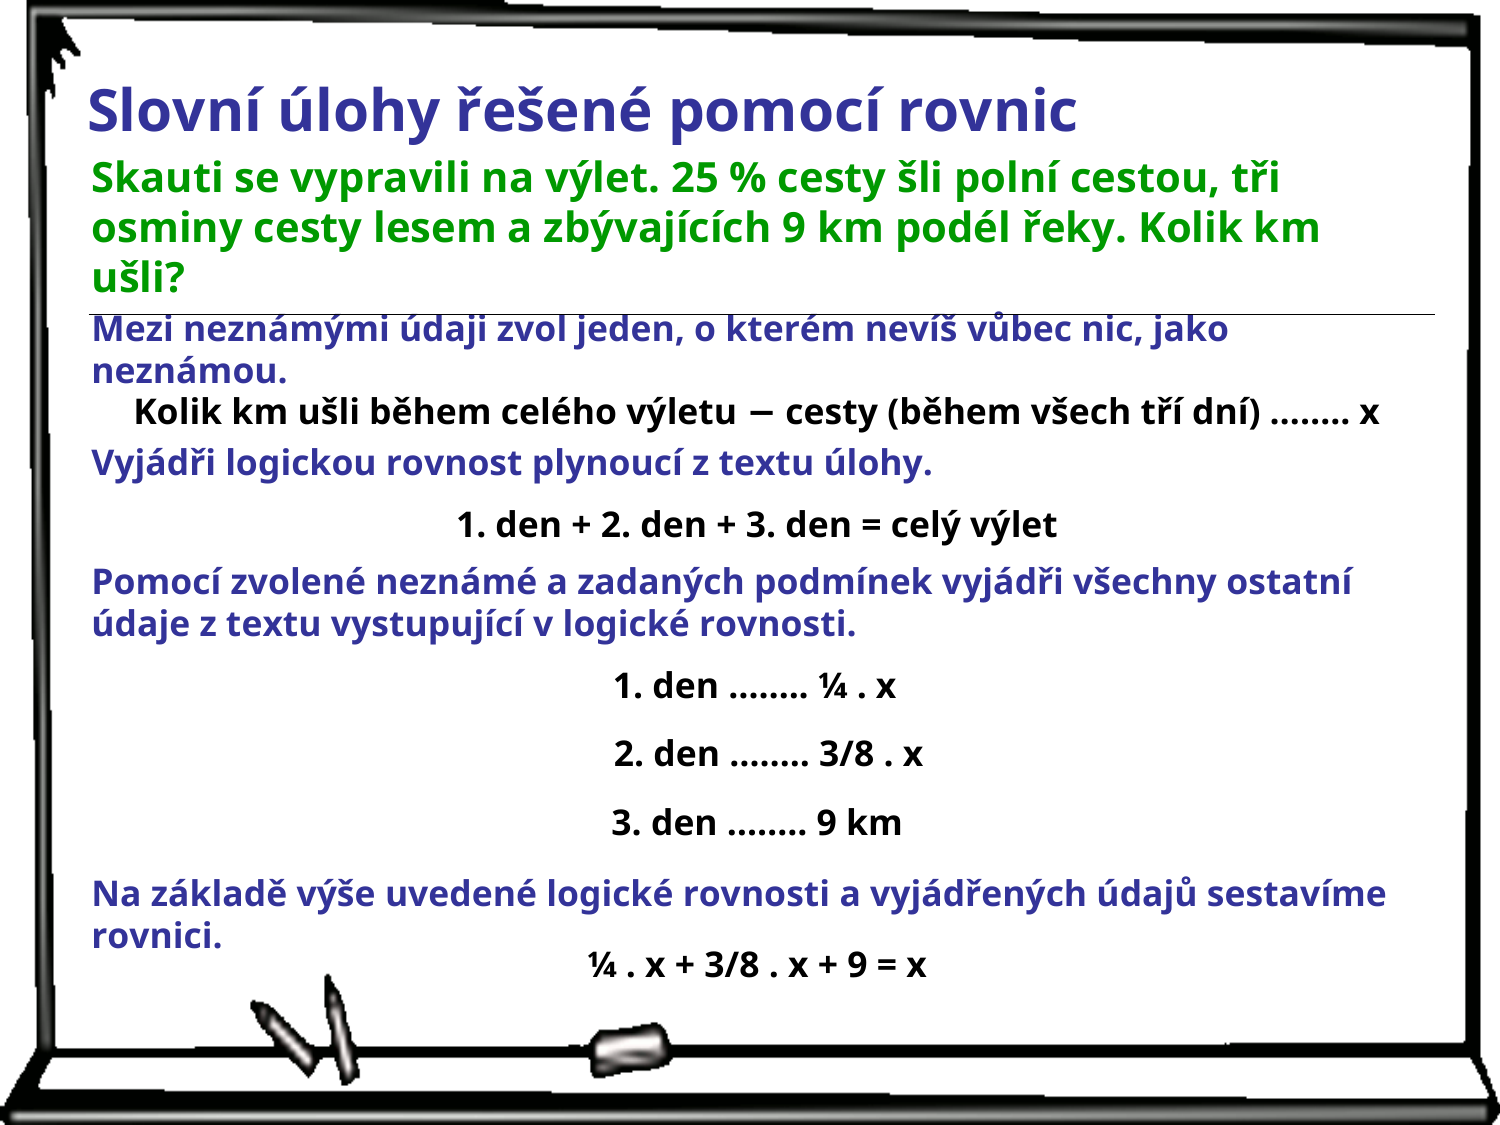

Slovní úlohy řešené pomocí rovnic
Skauti se vypravili na výlet. 25 % cesty šli polní cestou, tři osminy cesty lesem a zbývajících 9 km podél řeky. Kolik km ušli?
Mezi neznámými údaji zvol jeden, o kterém nevíš vůbec nic, jako neznámou.
Kolik km ušli během celého výletu − cesty (během všech tří dní) …….. x
Vyjádři logickou rovnost plynoucí z textu úlohy.
1. den + 2. den + 3. den = celý výlet
Pomocí zvolené neznámé a zadaných podmínek vyjádři všechny ostatní údaje z textu vystupující v logické rovnosti.
1. den …….. ¼ . x
2. den …….. 3/8 . x
3. den …….. 9 km
Na základě výše uvedené logické rovnosti a vyjádřených údajů sestavíme rovnici.
¼ . x + 3/8 . x + 9 = x